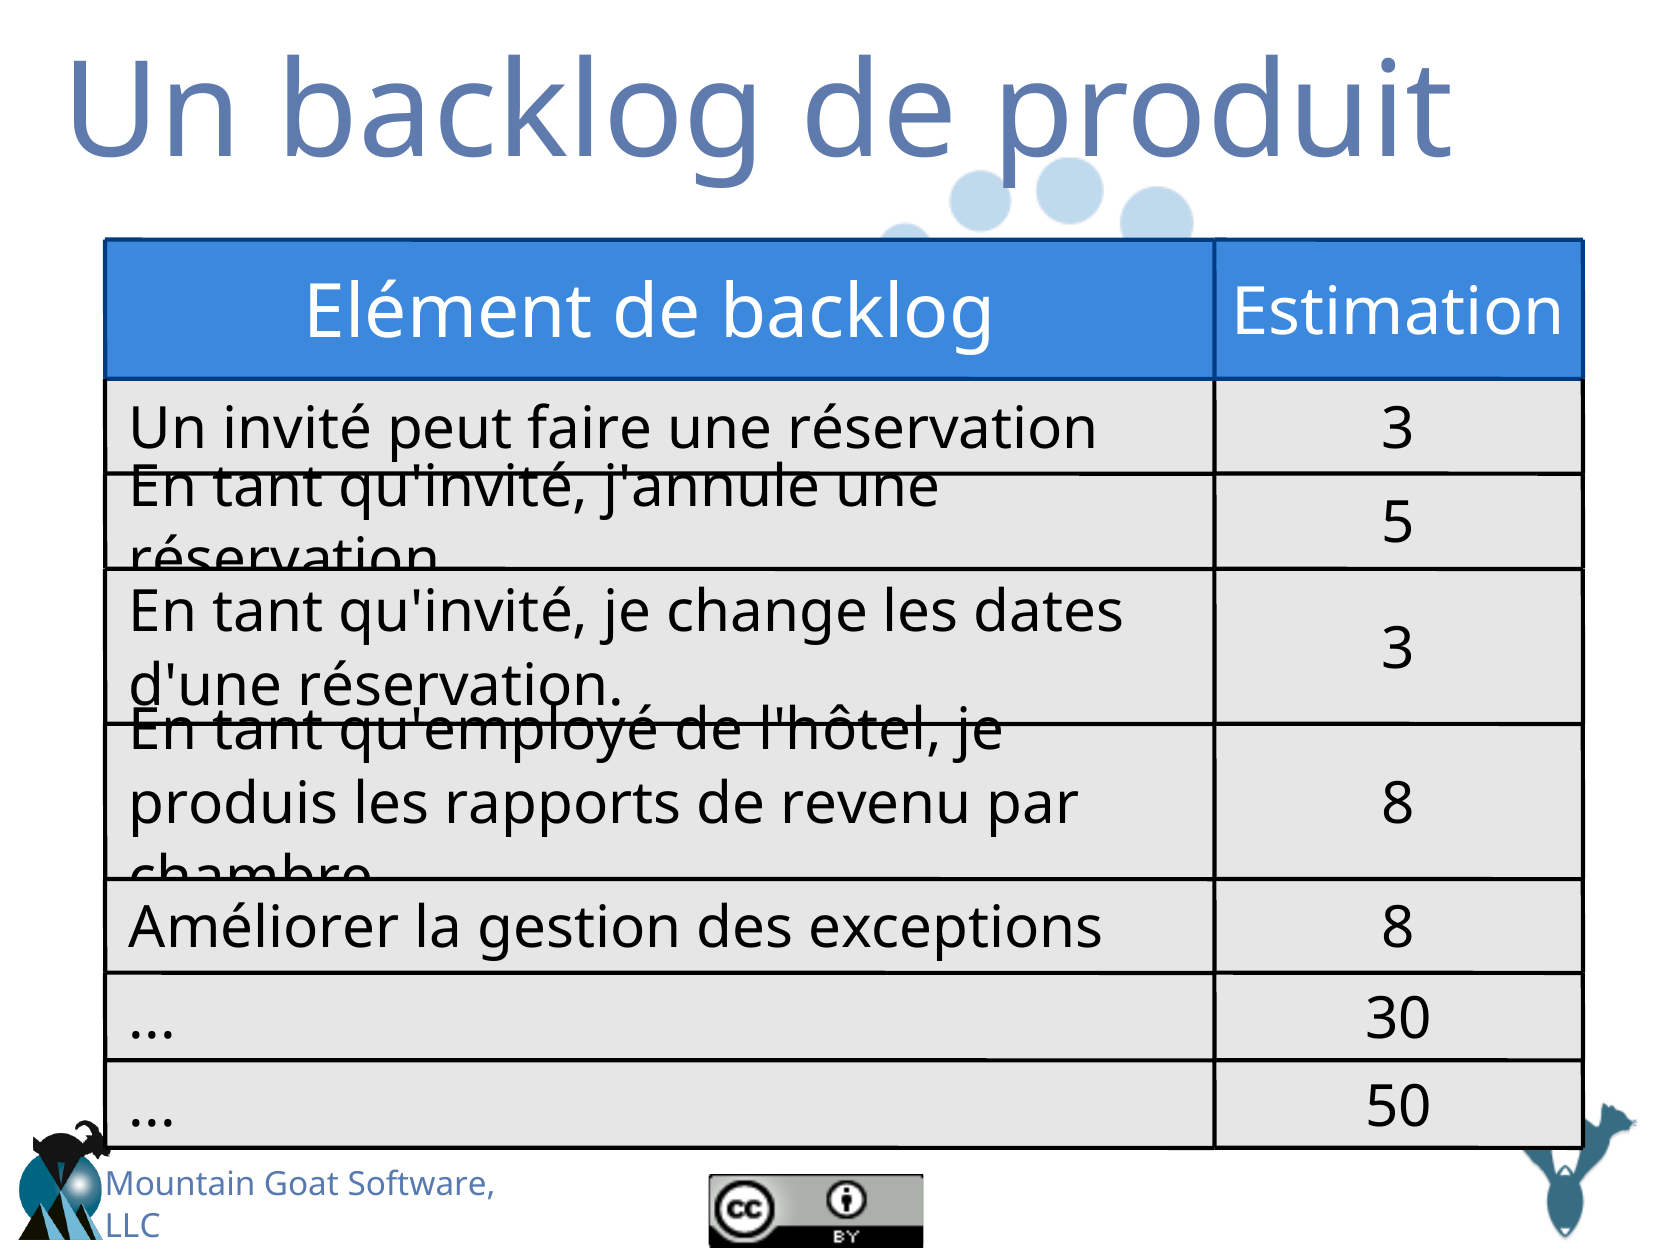

# Un backlog de produit
Elément de backlog
Estimation
Un invité peut faire une réservation
3
En tant qu'invité, j'annule une réservation
5
En tant qu'invité, je change les dates d'une réservation.
3
En tant qu'employé de l'hôtel, je produis les rapports de revenu par chambre
8
Améliorer la gestion des exceptions
8
...
30
...
50